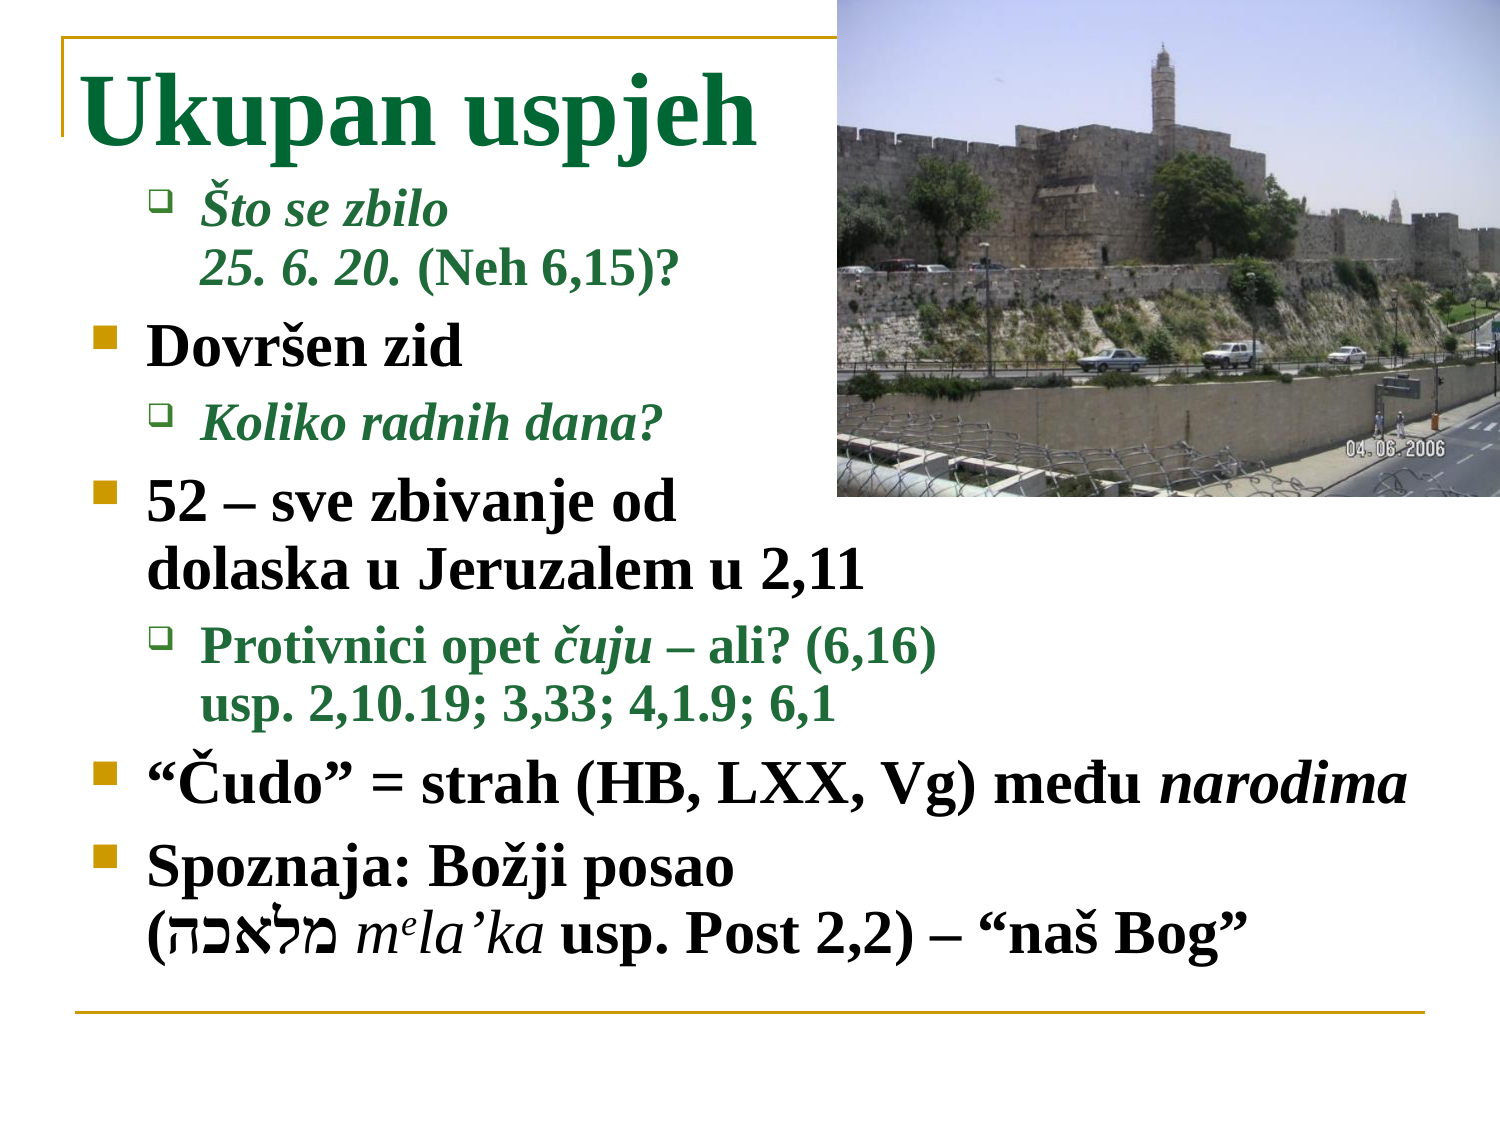

# Ukupan uspjeh
Što se zbilo
25. 6. 20. (Neh 6,15)?
Dovršen zid
Koliko radnih dana?
52 – sve zbivanje od
dolaska u Jeruzalem u 2,11
Protivnici opet čuju – ali? (6,16)
usp. 2,10.19; 3,33; 4,1.9; 6,1
“Čudo” = strah (HB, LXX, Vg) među narodima
Spoznaja: Božji posao
(מלאכה mela’ka usp. Post 2,2) – “naš Bog”